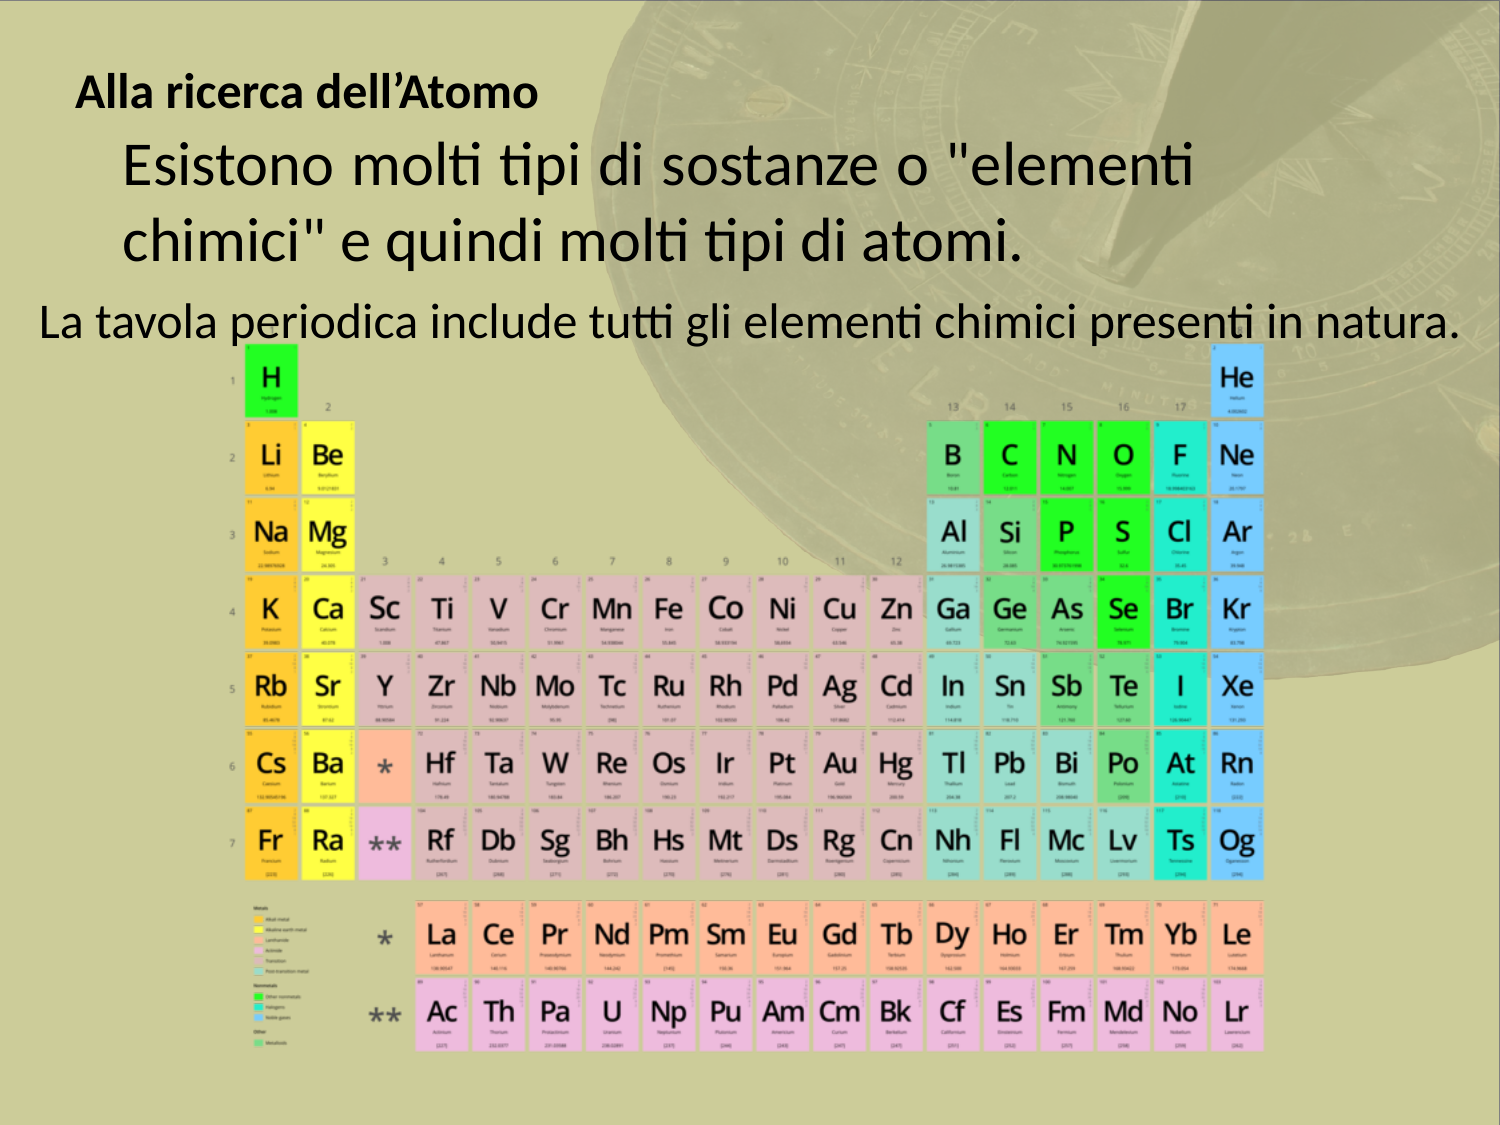

# Alla ricerca dell’Atomo
Esistono molti tipi di sostanze o "elementi chimici" e quindi molti tipi di atomi.
La tavola periodica include tutti gli elementi chimici presenti in natura.